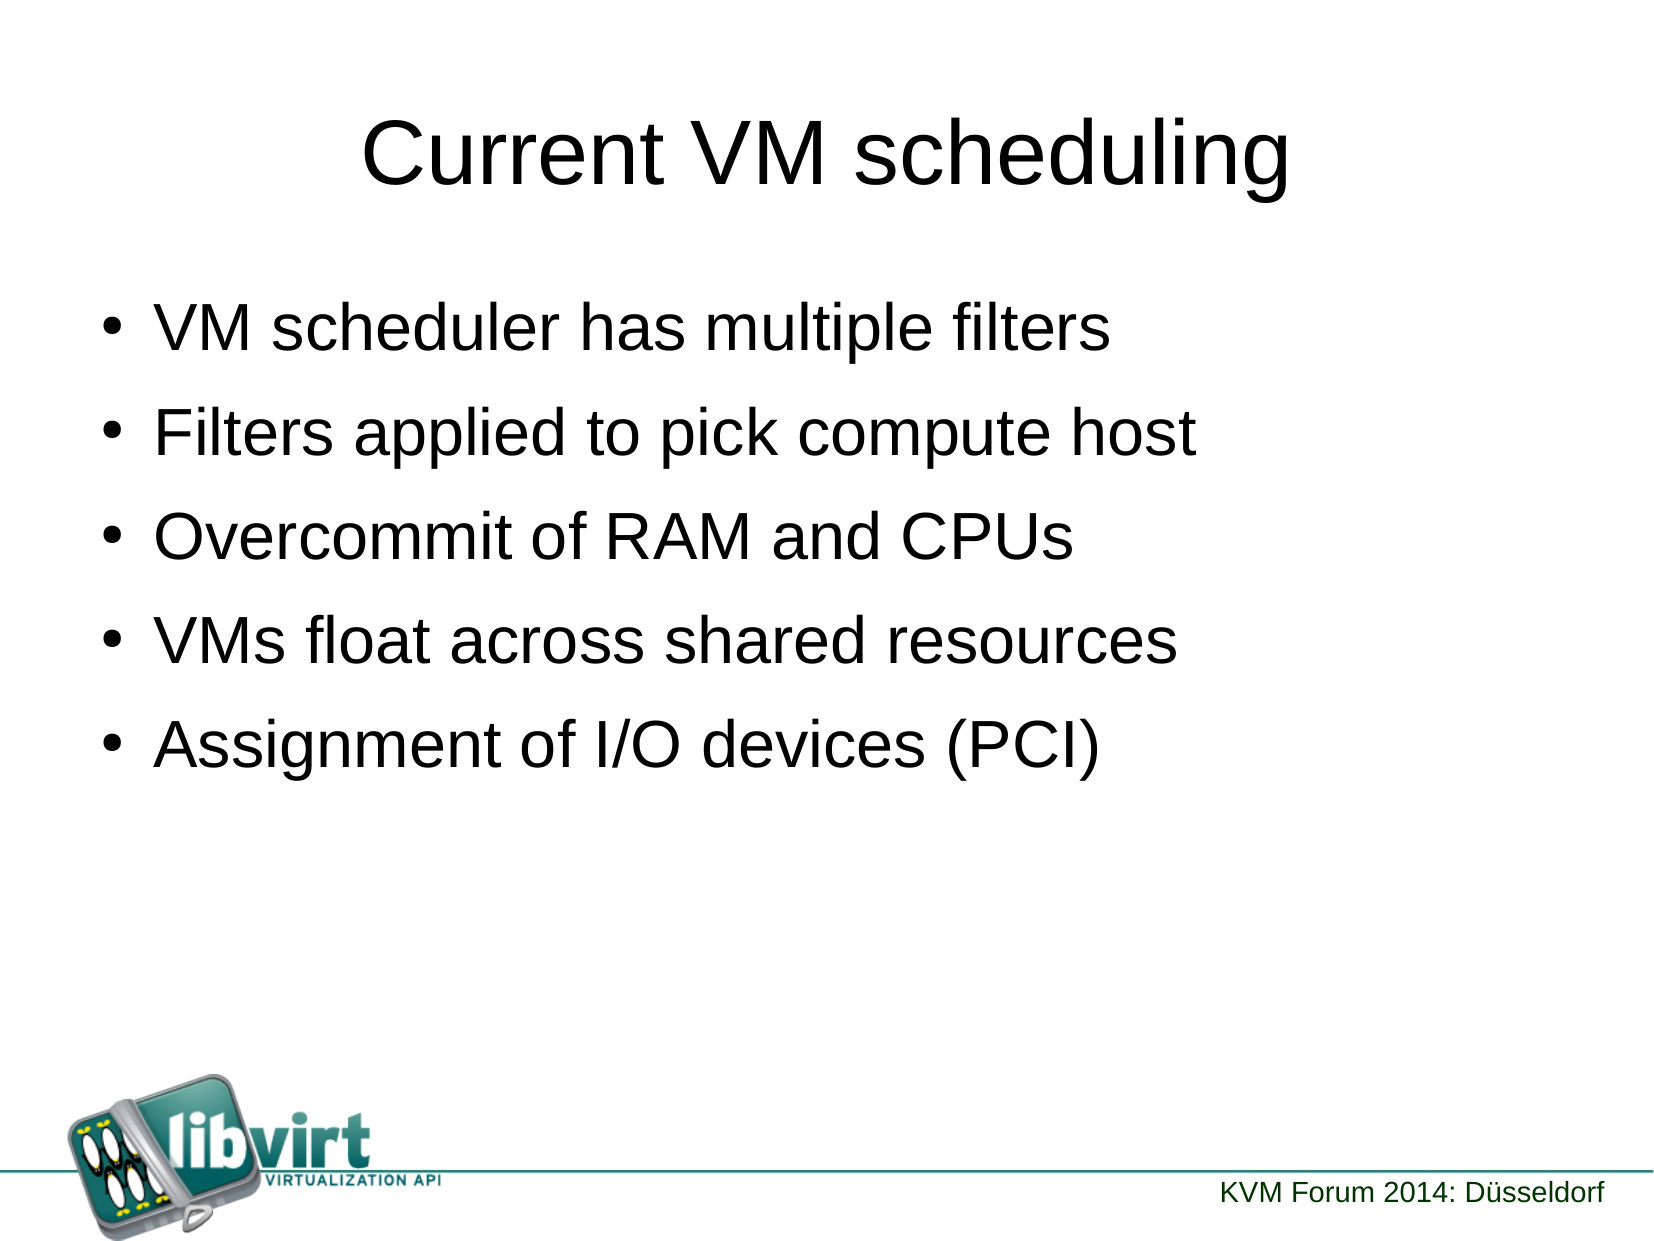

# Current VM scheduling
VM scheduler has multiple filters
Filters applied to pick compute host
Overcommit of RAM and CPUs
VMs float across shared resources
Assignment of I/O devices (PCI)